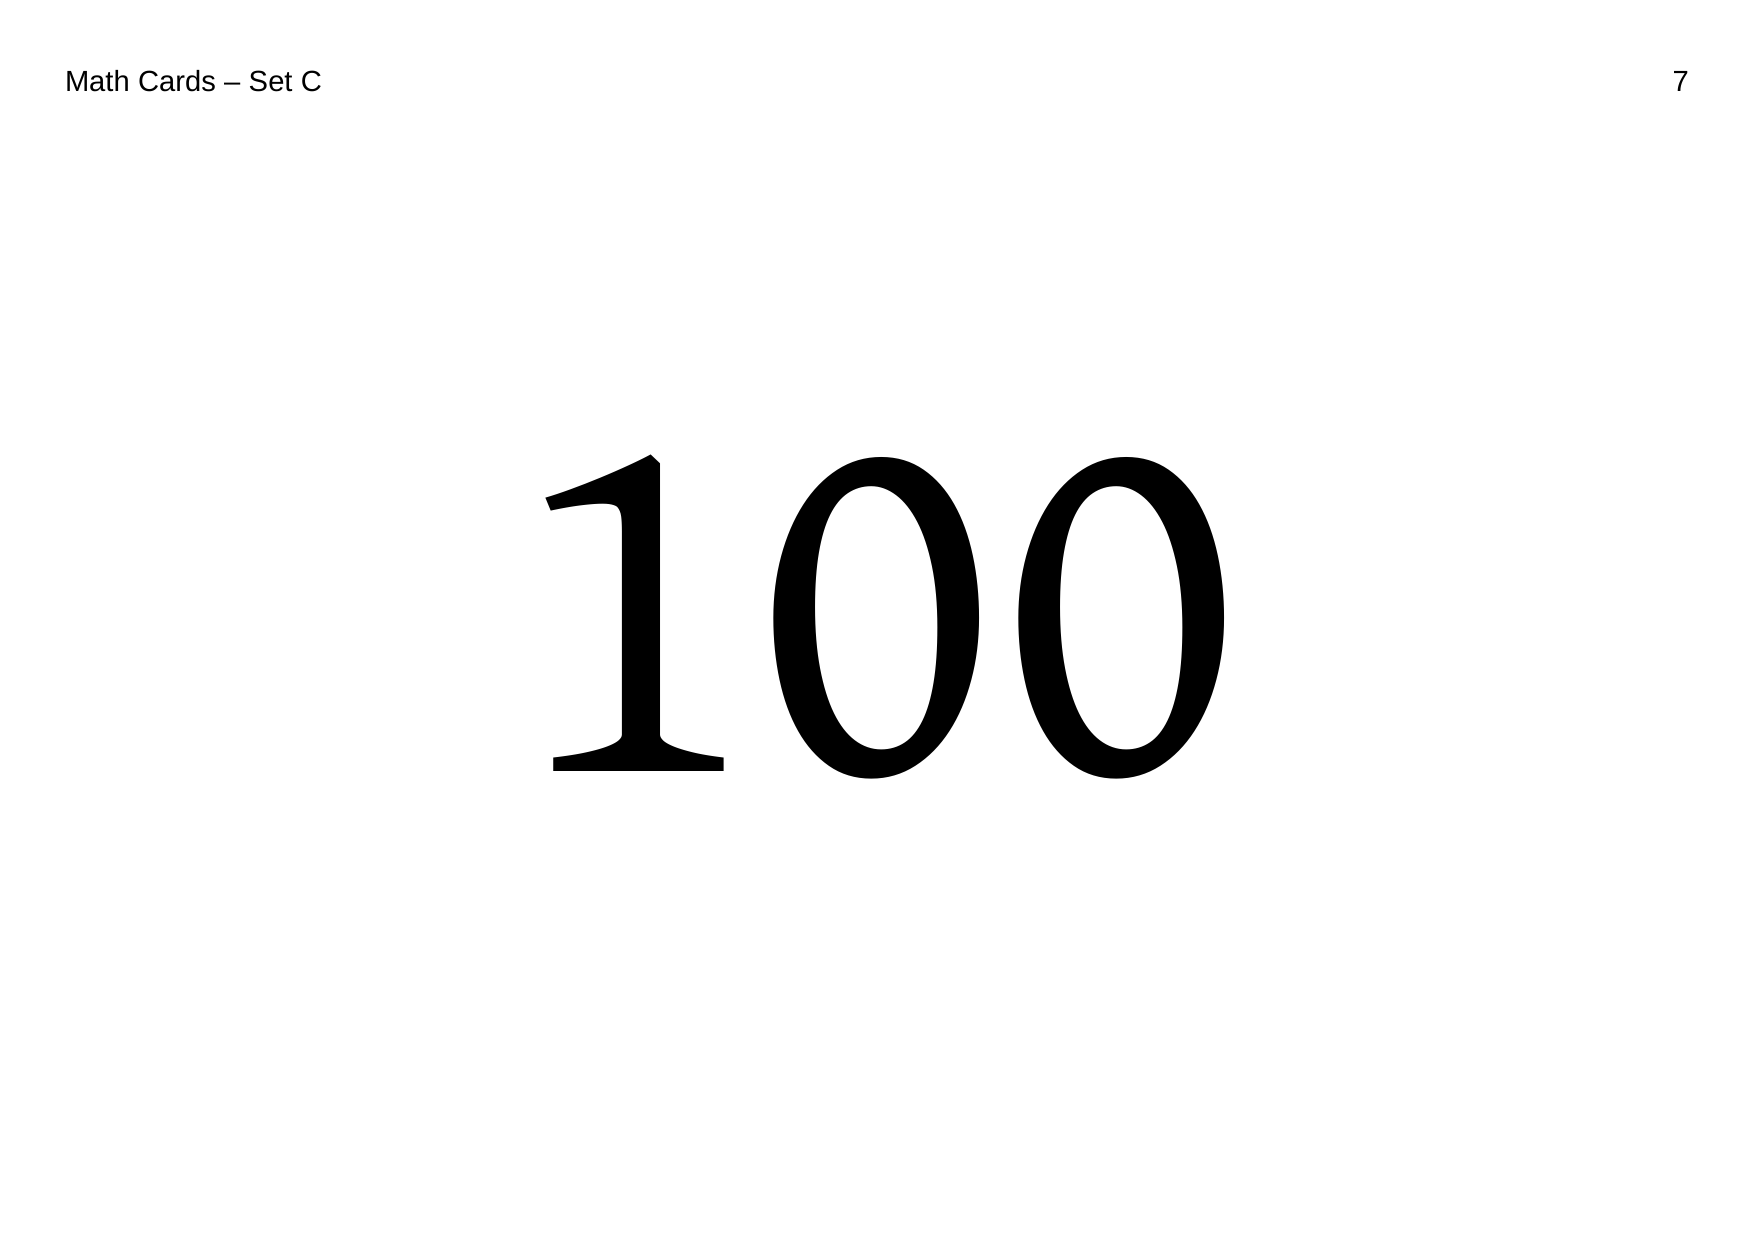

Math Cards – Set C
7
100